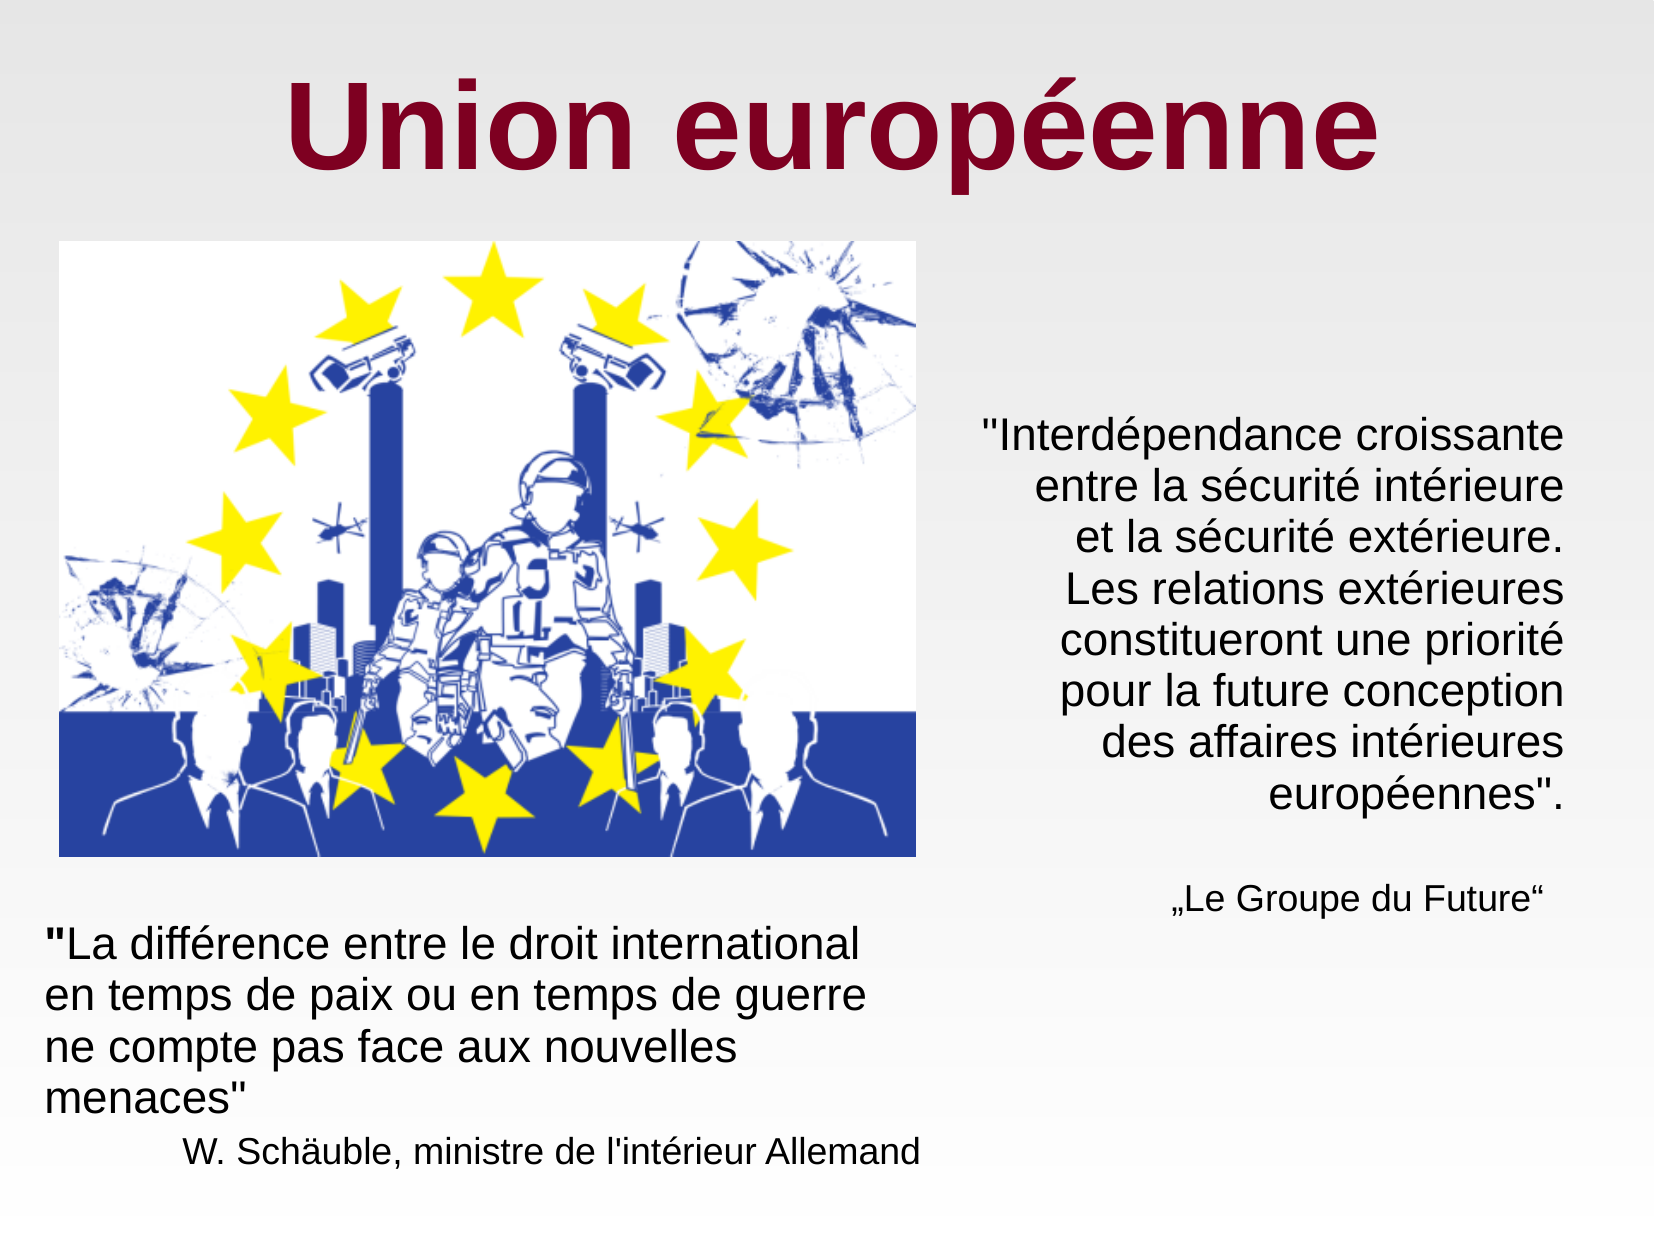

# Union européenne
''Interdépendance croissante
 entre la sécurité intérieure
 et la sécurité extérieure.
 Les relations extérieures
 constitueront une priorité
 pour la future conception
 des affaires intérieures
 européennes".
 „Le Groupe du Future“
"La différence entre le droit international
en temps de paix ou en temps de guerre
ne compte pas face aux nouvelles
menaces"
 W. Schäuble, ministre de l'intérieur Allemand